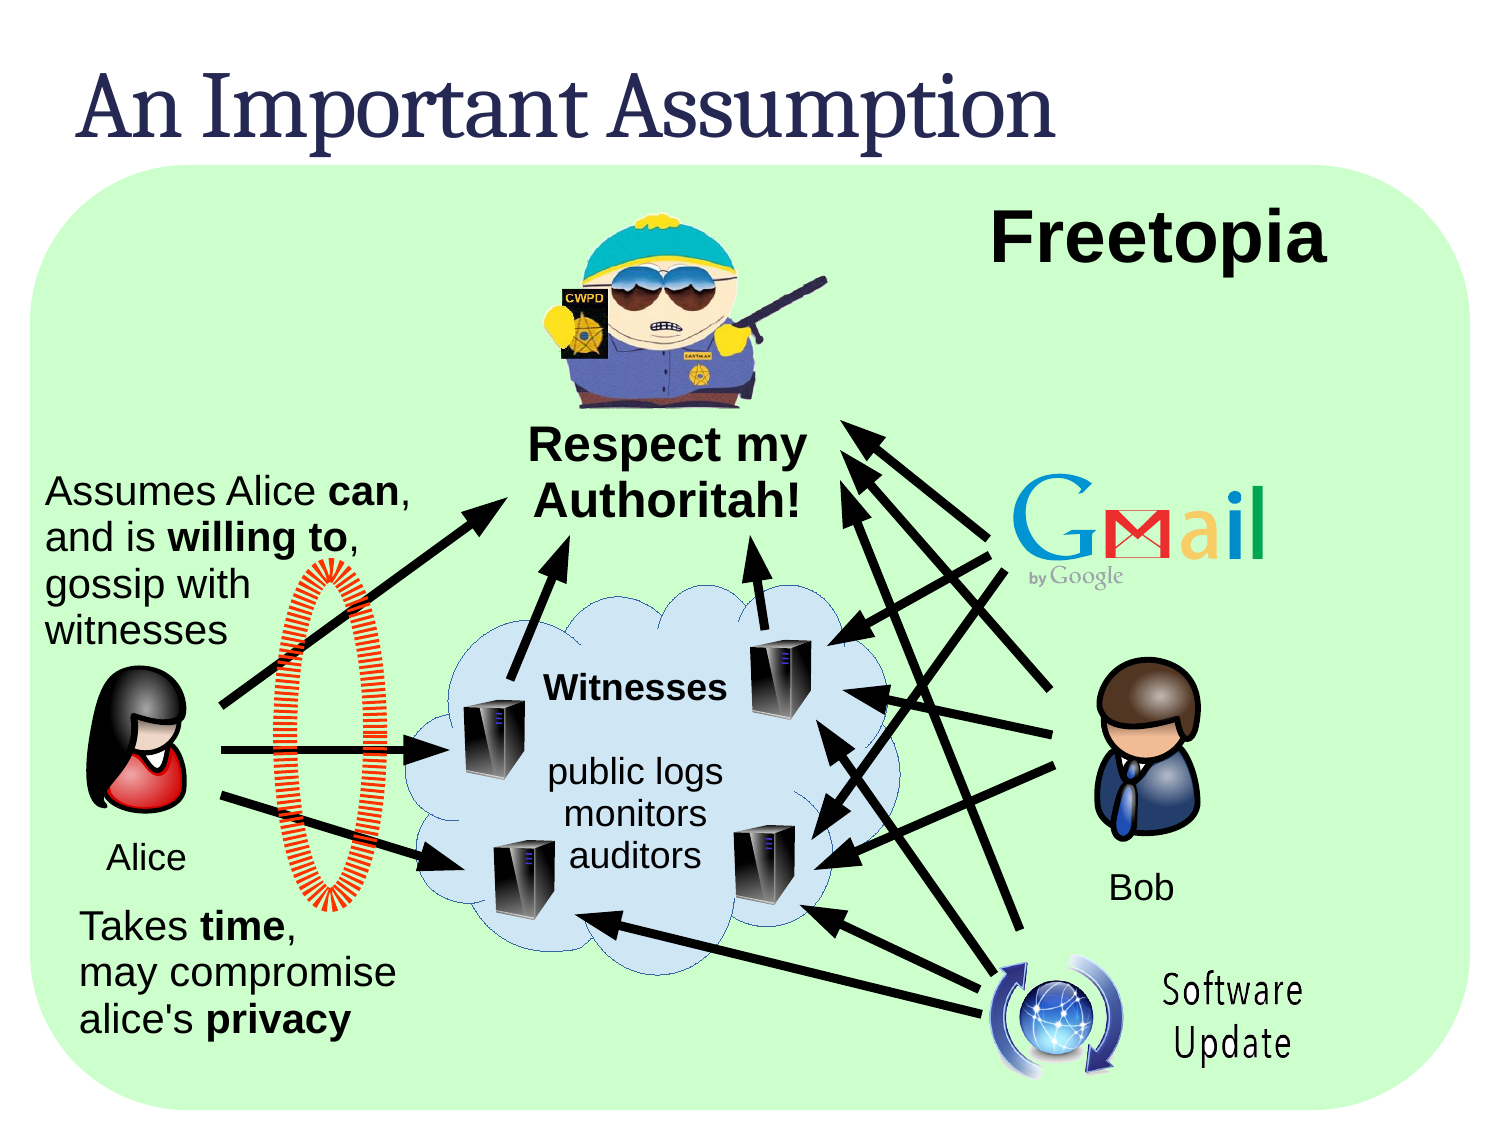

# An Important Assumption
Freetopia
Respect my Authoritah!
Assumes Alice can,
and is willing to,
gossip with witnesses
Witnesses
public logs
monitors
auditors
Bob
Alice
Takes time,
may compromise
alice's privacy